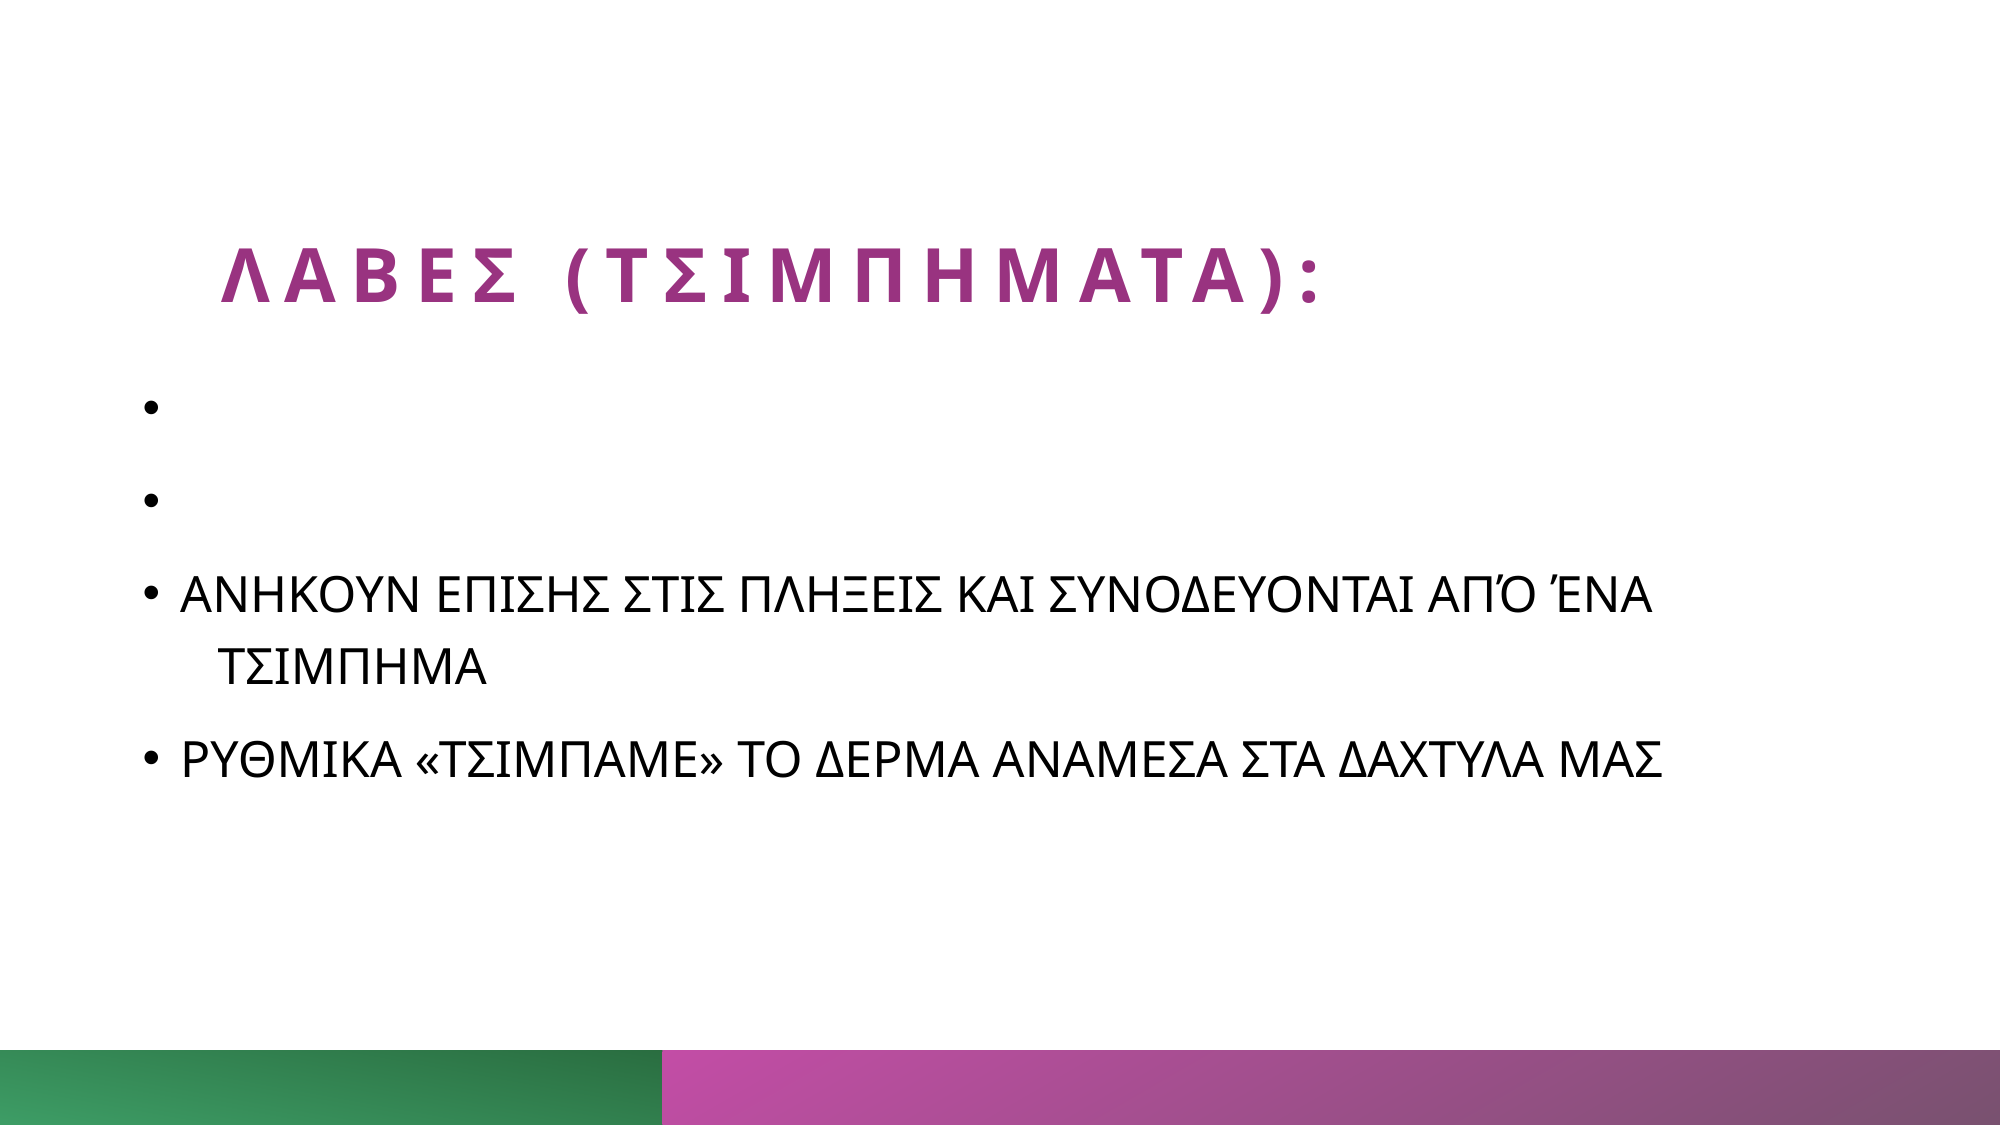

# ΛΑΒΕΣ (ΤΣΙΜΠΗΜΑΤΑ):
ΑΝΗΚΟΥΝ ΕΠΙΣΗΣ ΣΤΙΣ ΠΛΗΞΕΙΣ ΚΑΙ ΣΥΝΟΔΕΥΟΝΤΑΙ ΑΠΌ ΈΝΑ ΤΣΙΜΠΗΜΑ
ΡΥΘΜΙΚΑ «ΤΣΙΜΠΑΜΕ» ΤΟ ΔΕΡΜΑ ΑΝΑΜΕΣΑ ΣΤΑ ΔΑΧΤΥΛΑ ΜΑΣ